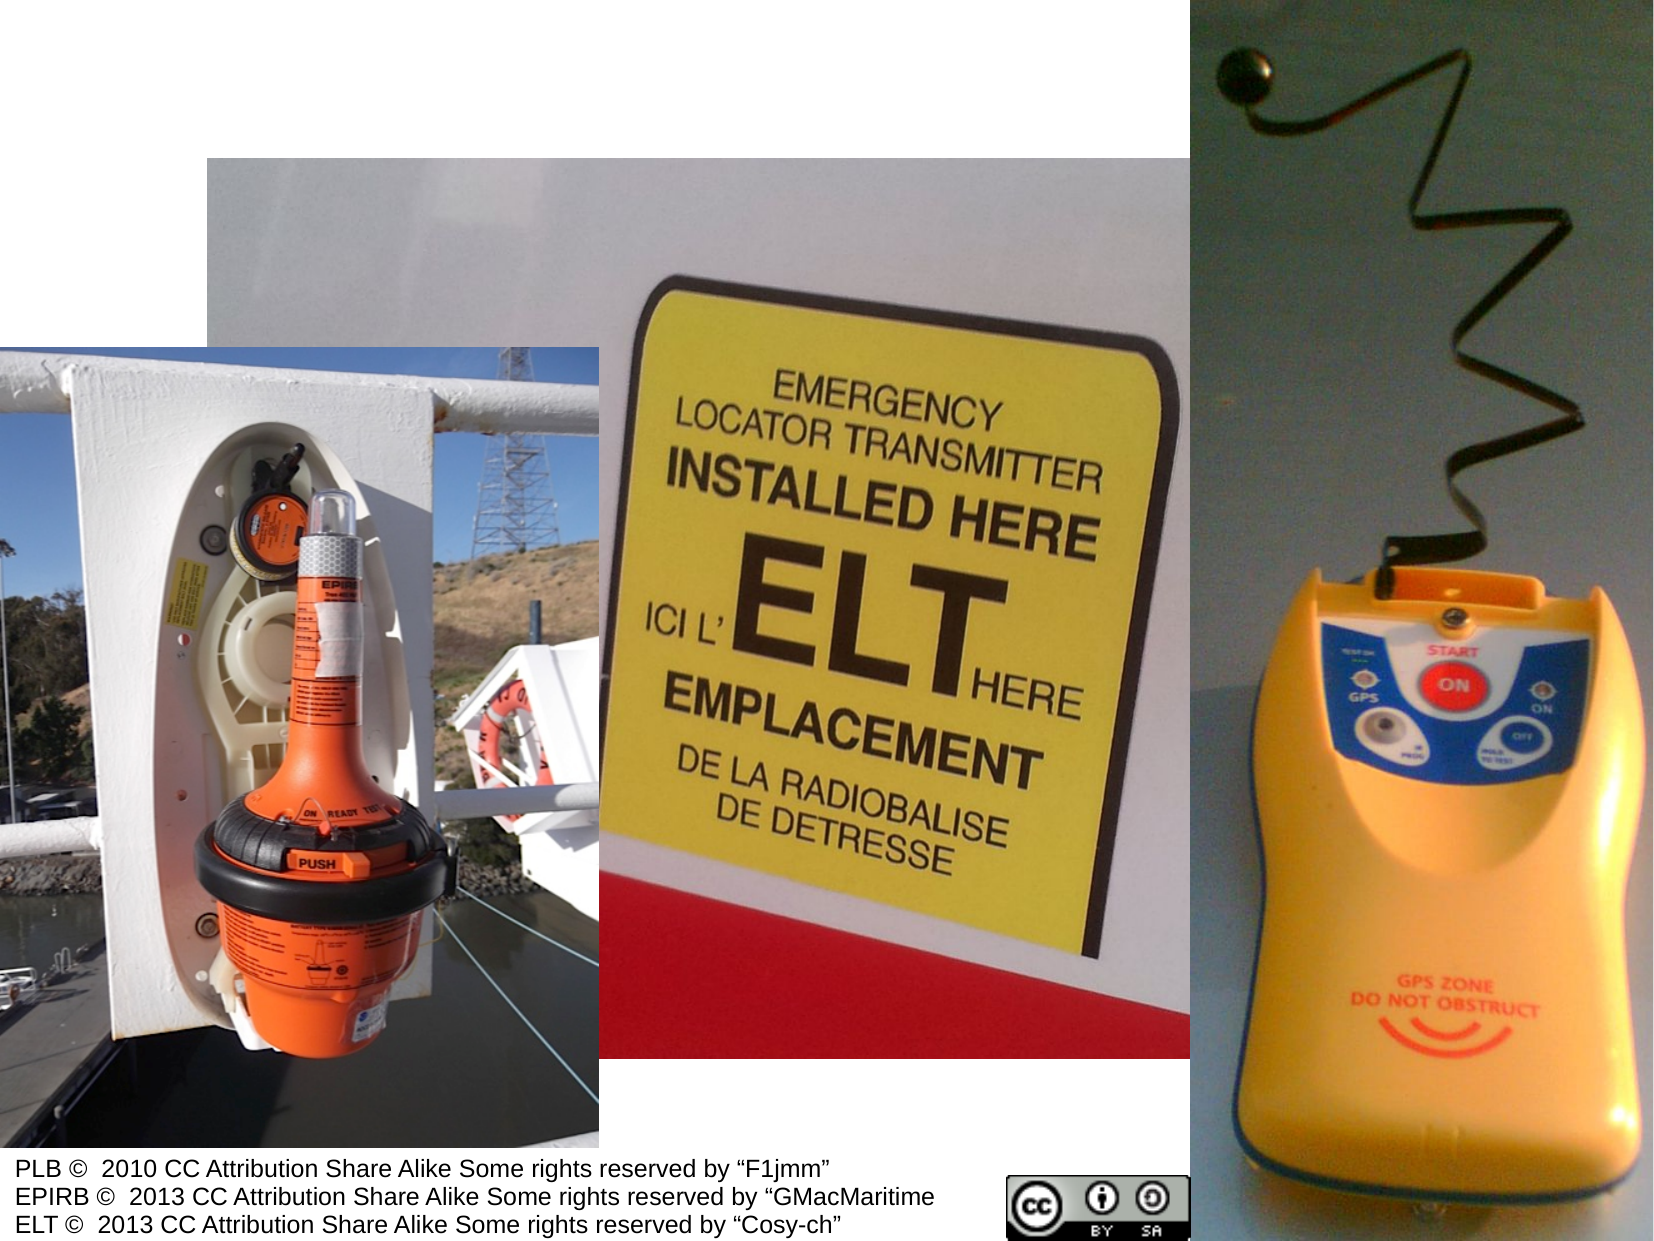

PLB © 2010 CC Attribution Share Alike Some rights reserved by “F1jmm”
EPIRB © 2013 CC Attribution Share Alike Some rights reserved by “GMacMaritime
ELT © 2013 CC Attribution Share Alike Some rights reserved by “Cosy-ch”